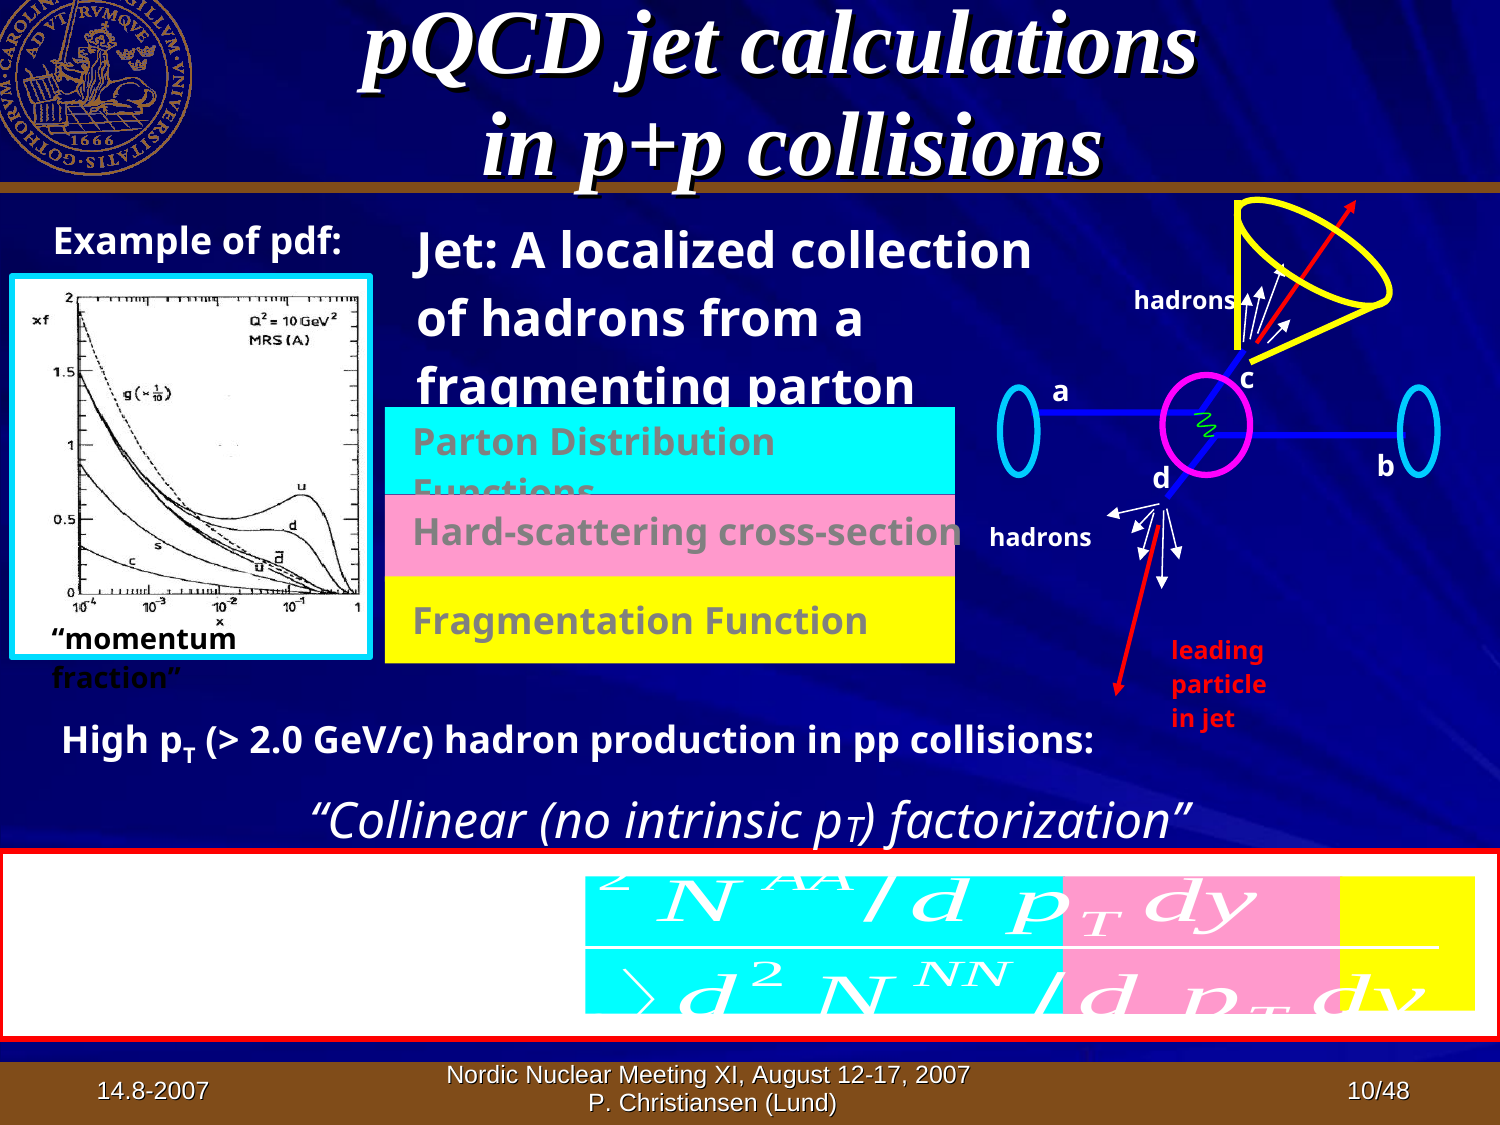

# pQCD jet calculations in p+p collisions
Example of pdf:
Jet: A localized collection of hadrons from a fragmenting parton
hadrons
c
a
Parton Distribution Functions
Hard-scattering cross-section
Fragmentation Function
b
d
hadrons
“momentum fraction”
leading particle
in jet
High pT (> 2.0 GeV/c) hadron production in pp collisions:
“Collinear (no intrinsic pT) factorization”
10